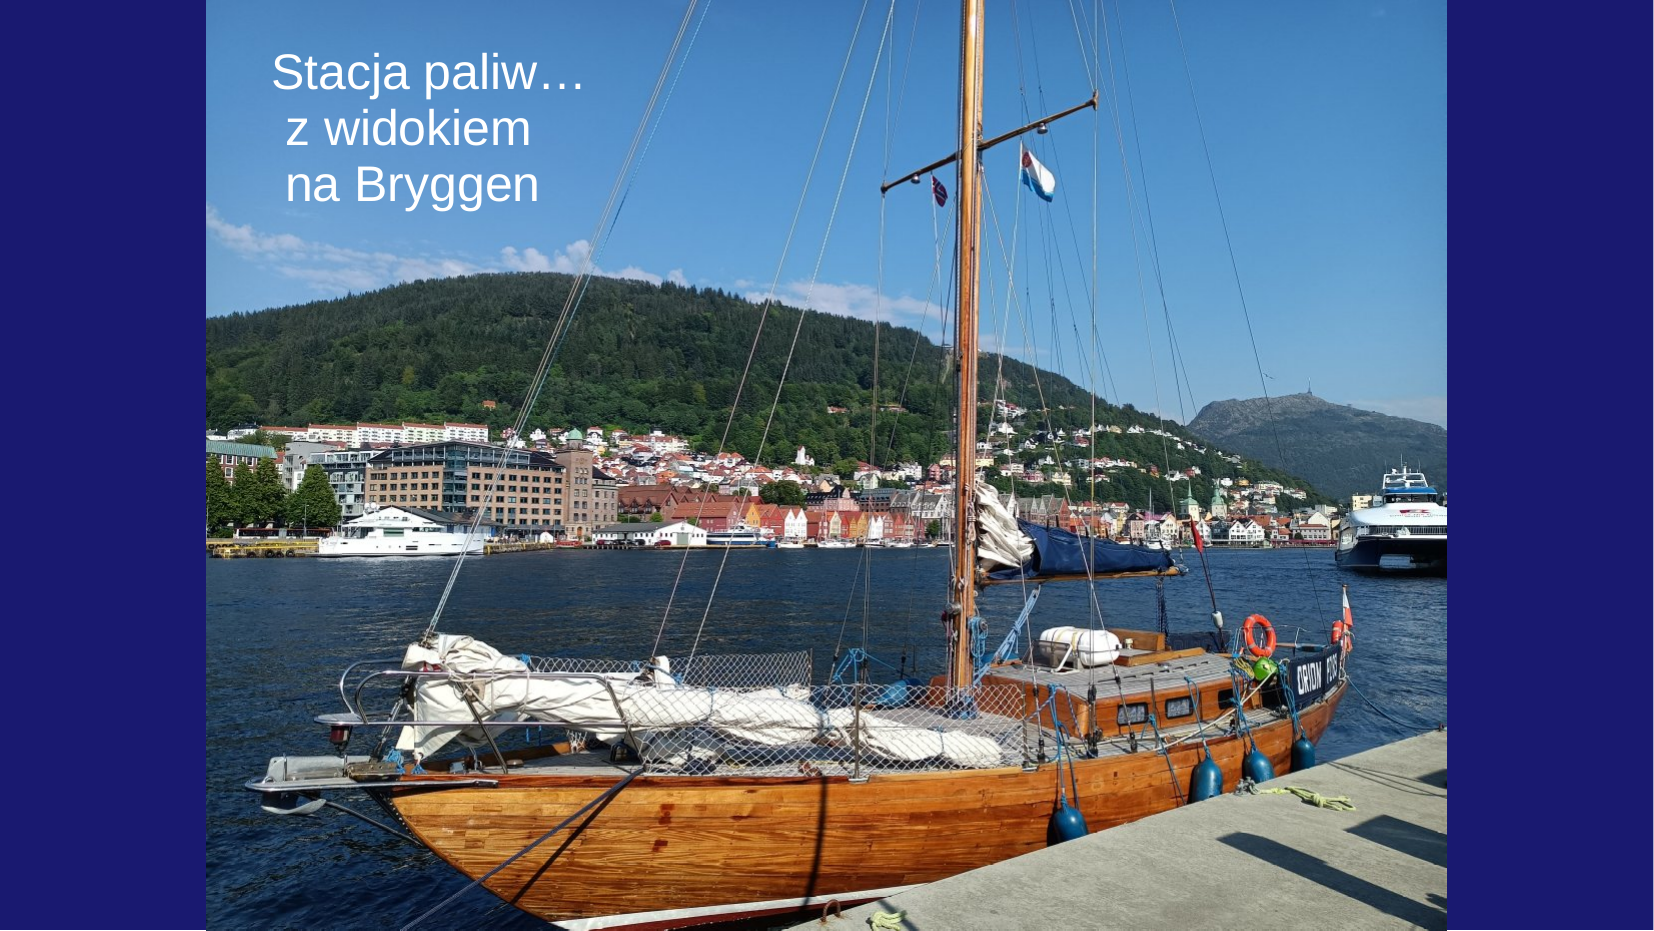

#
Stacja paliw…
 z widokiem
 na Bryggen